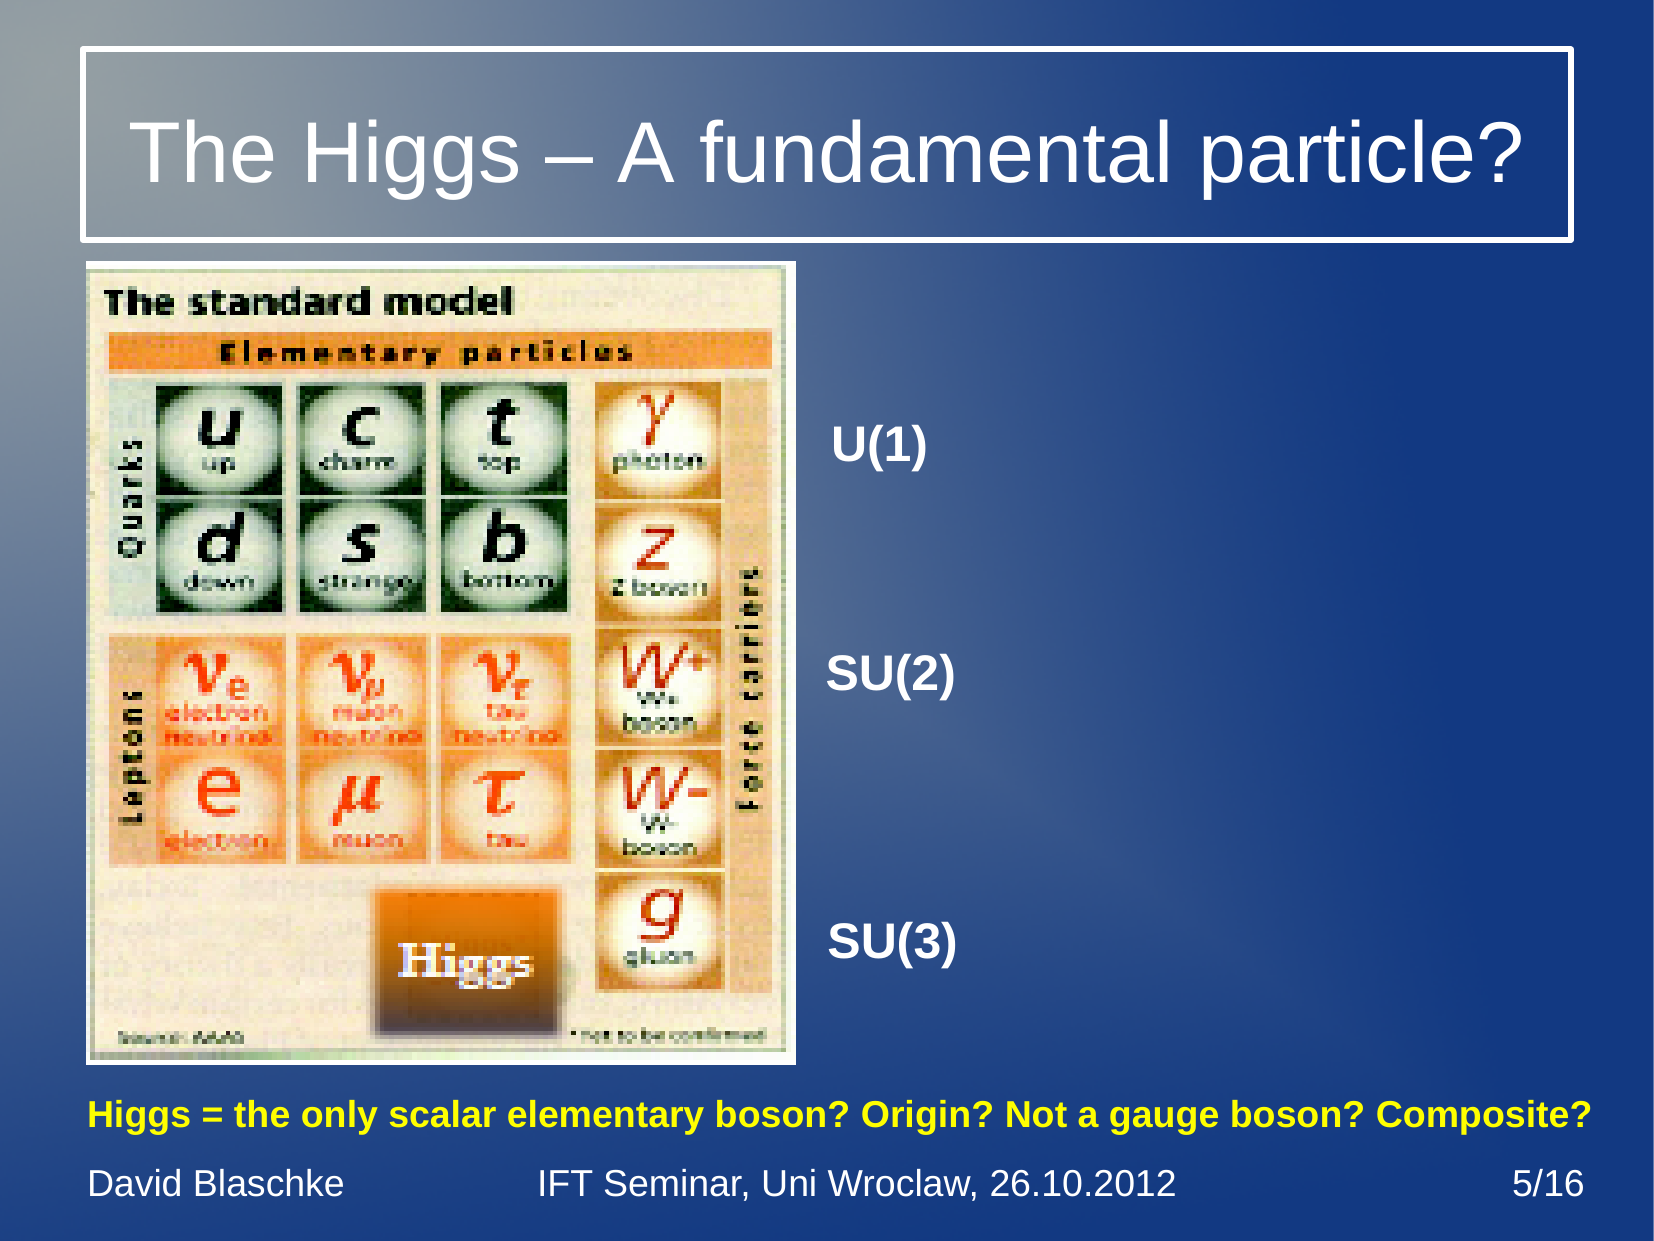

# The Higgs – A fundamental particle?
U(1)
SU(2)
SU(3)
Higgs = the only scalar elementary boson? Origin? Not a gauge boson? Composite?
David Blaschke			IFT Seminar, Uni Wroclaw, 26.10.2012					5/16